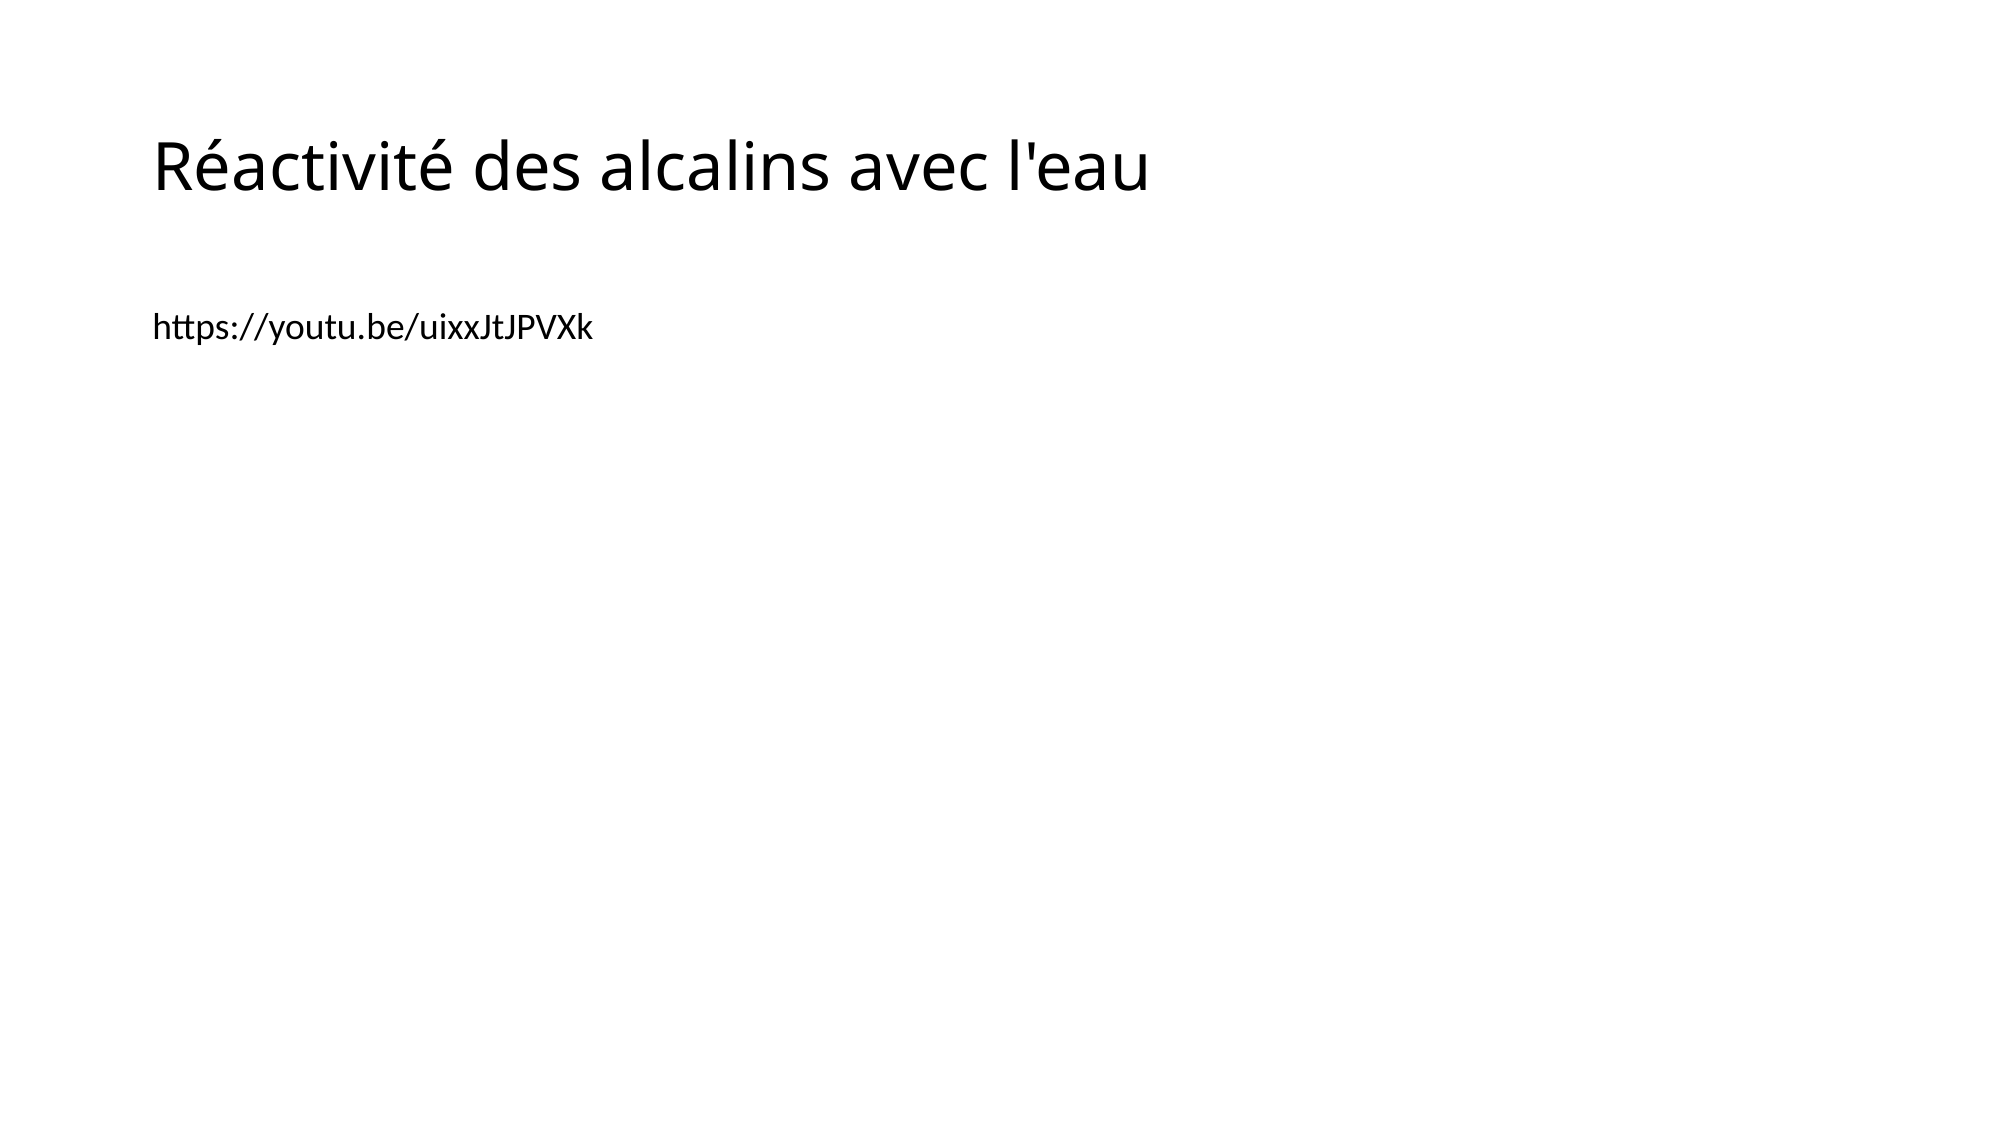

# Réactivité des alcalins avec l'eau
https://youtu.be/uixxJtJPVXk